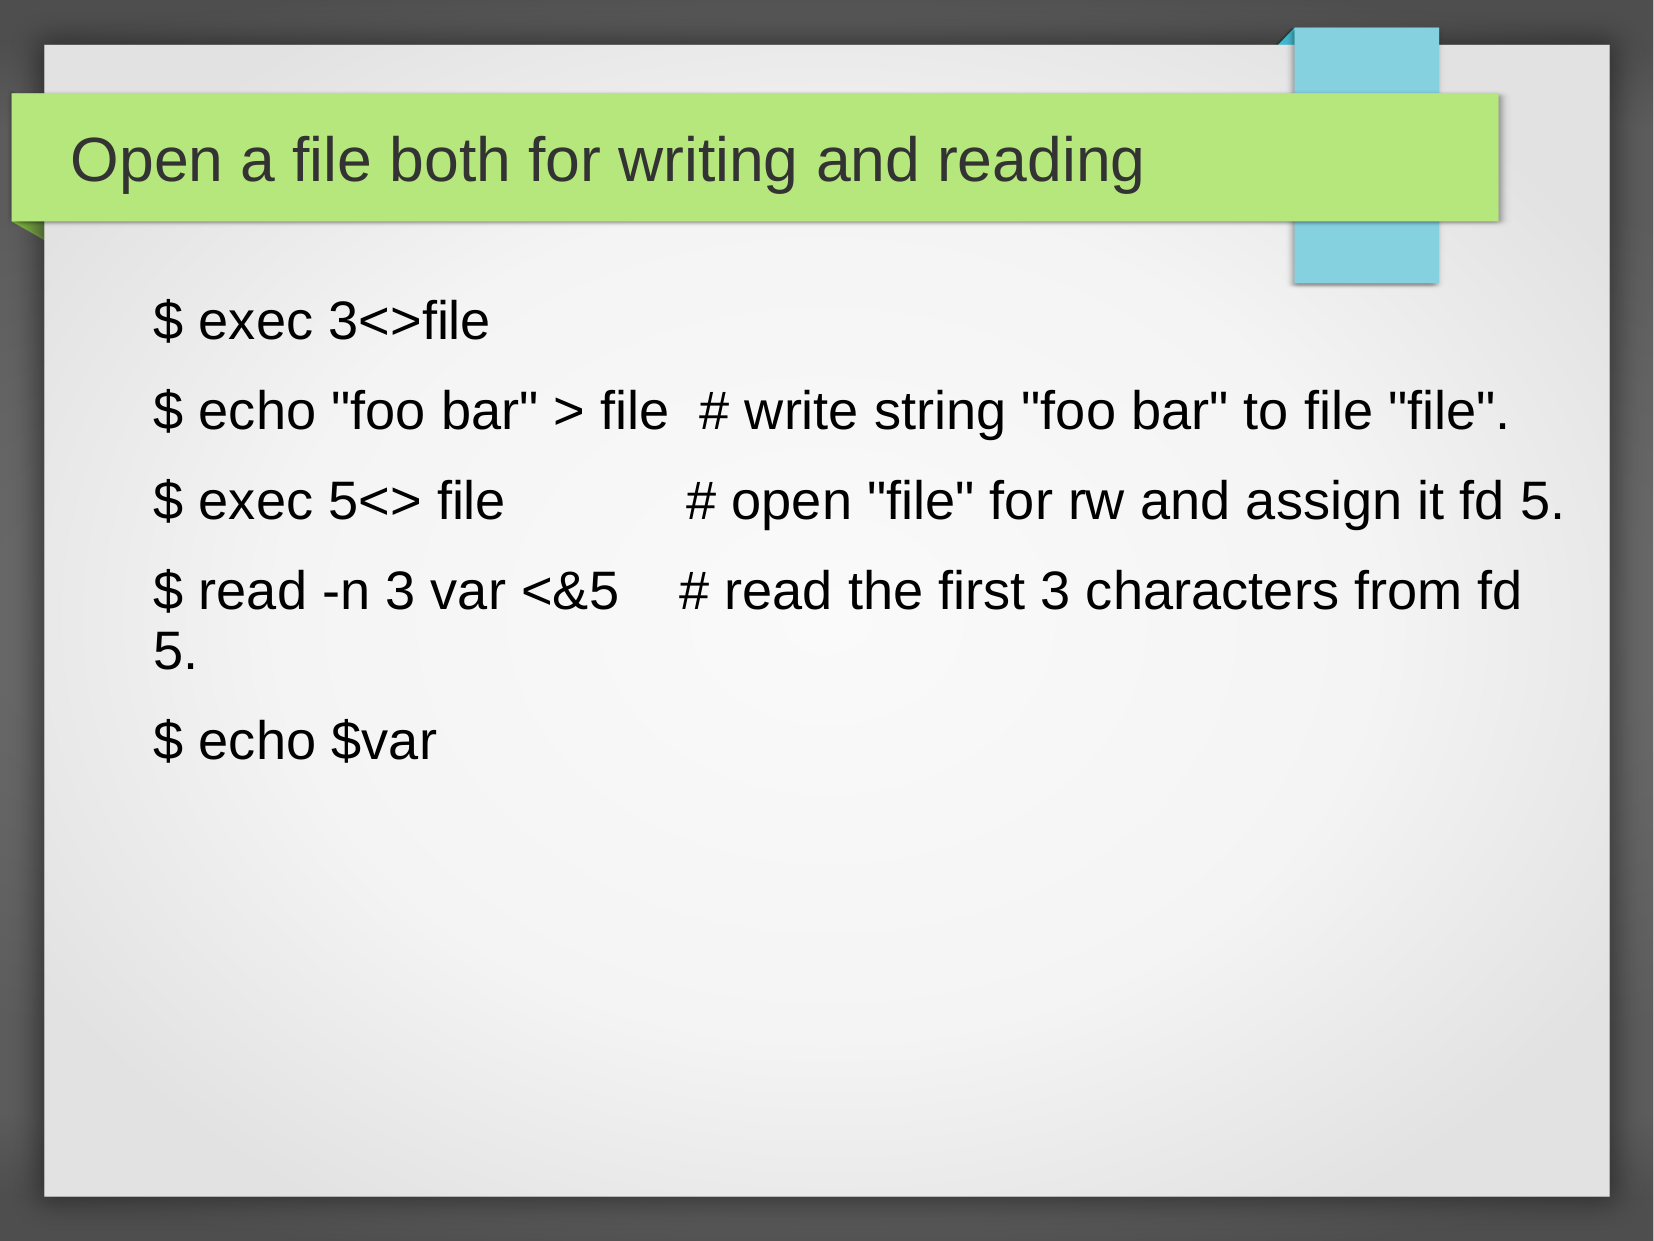

# Open a file both for writing and reading
$ exec 3<>file
$ echo "foo bar" > file # write string "foo bar" to file "file".
$ exec 5<> file # open "file" for rw and assign it fd 5.
$ read -n 3 var <&5 # read the first 3 characters from fd 5.
$ echo $var